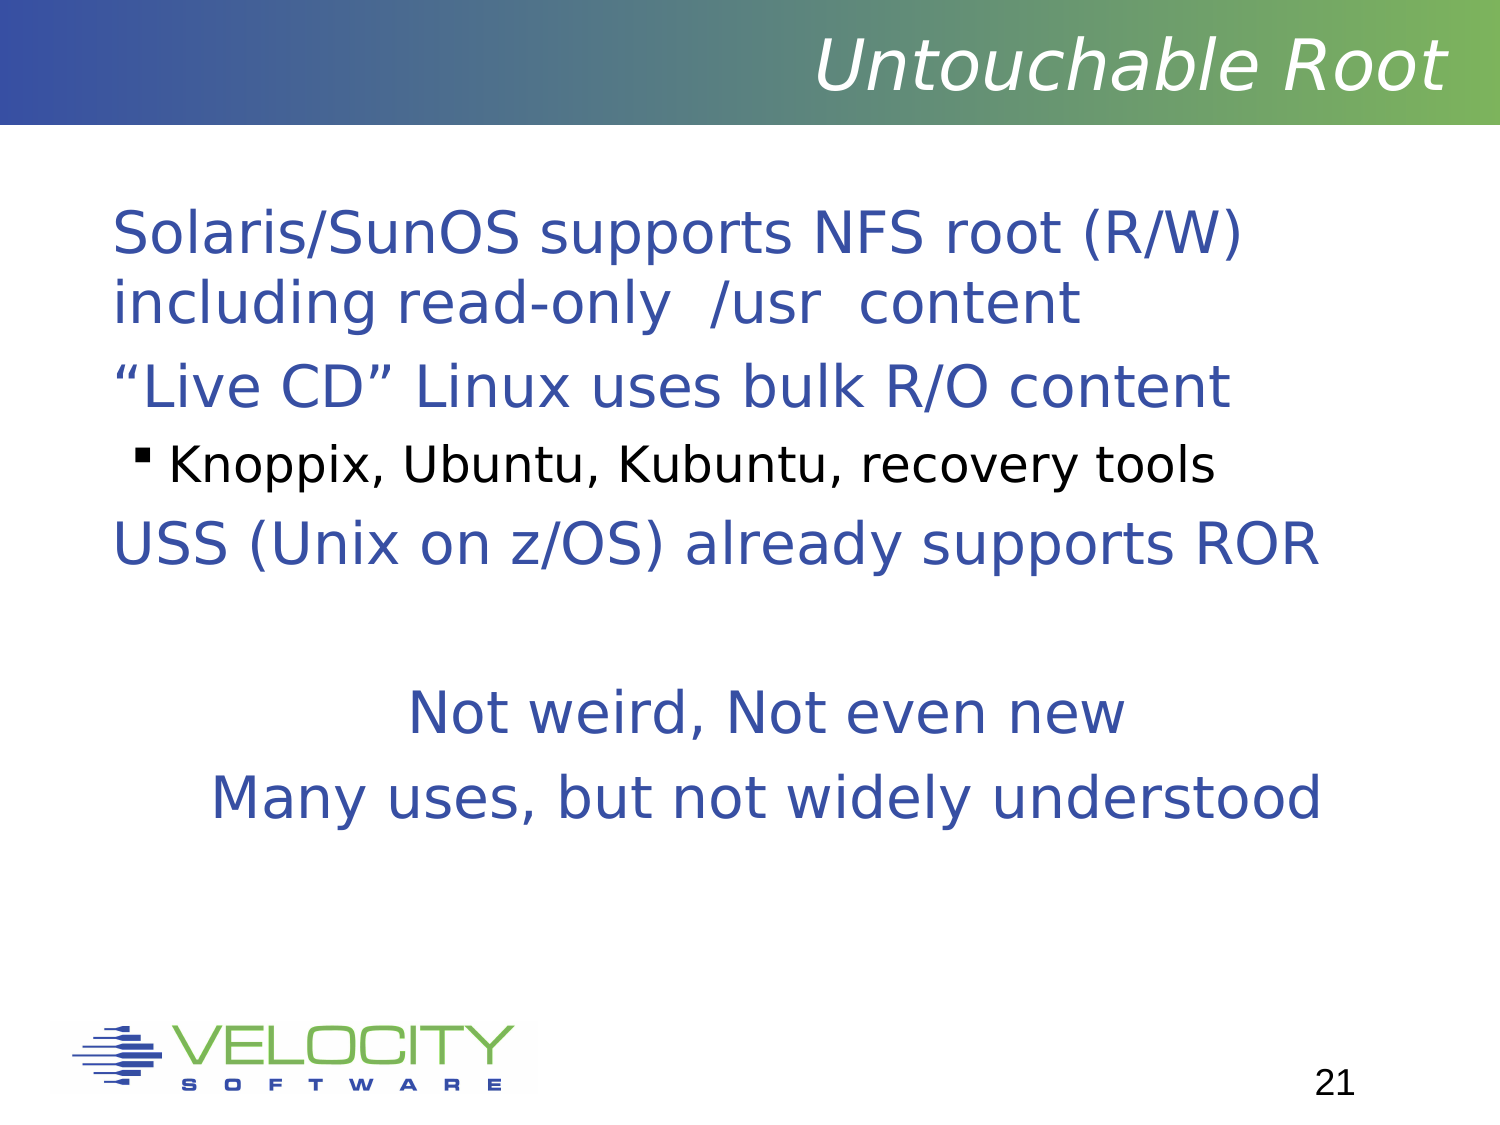

# Untouchable Root
Solaris/SunOS supports NFS root (R/W)
including read-only /usr content
“Live CD” Linux uses bulk R/O content
Knoppix, Ubuntu, Kubuntu, recovery tools
USS (Unix on z/OS) already supports ROR
Not weird, Not even new
Many uses, but not widely understood
21